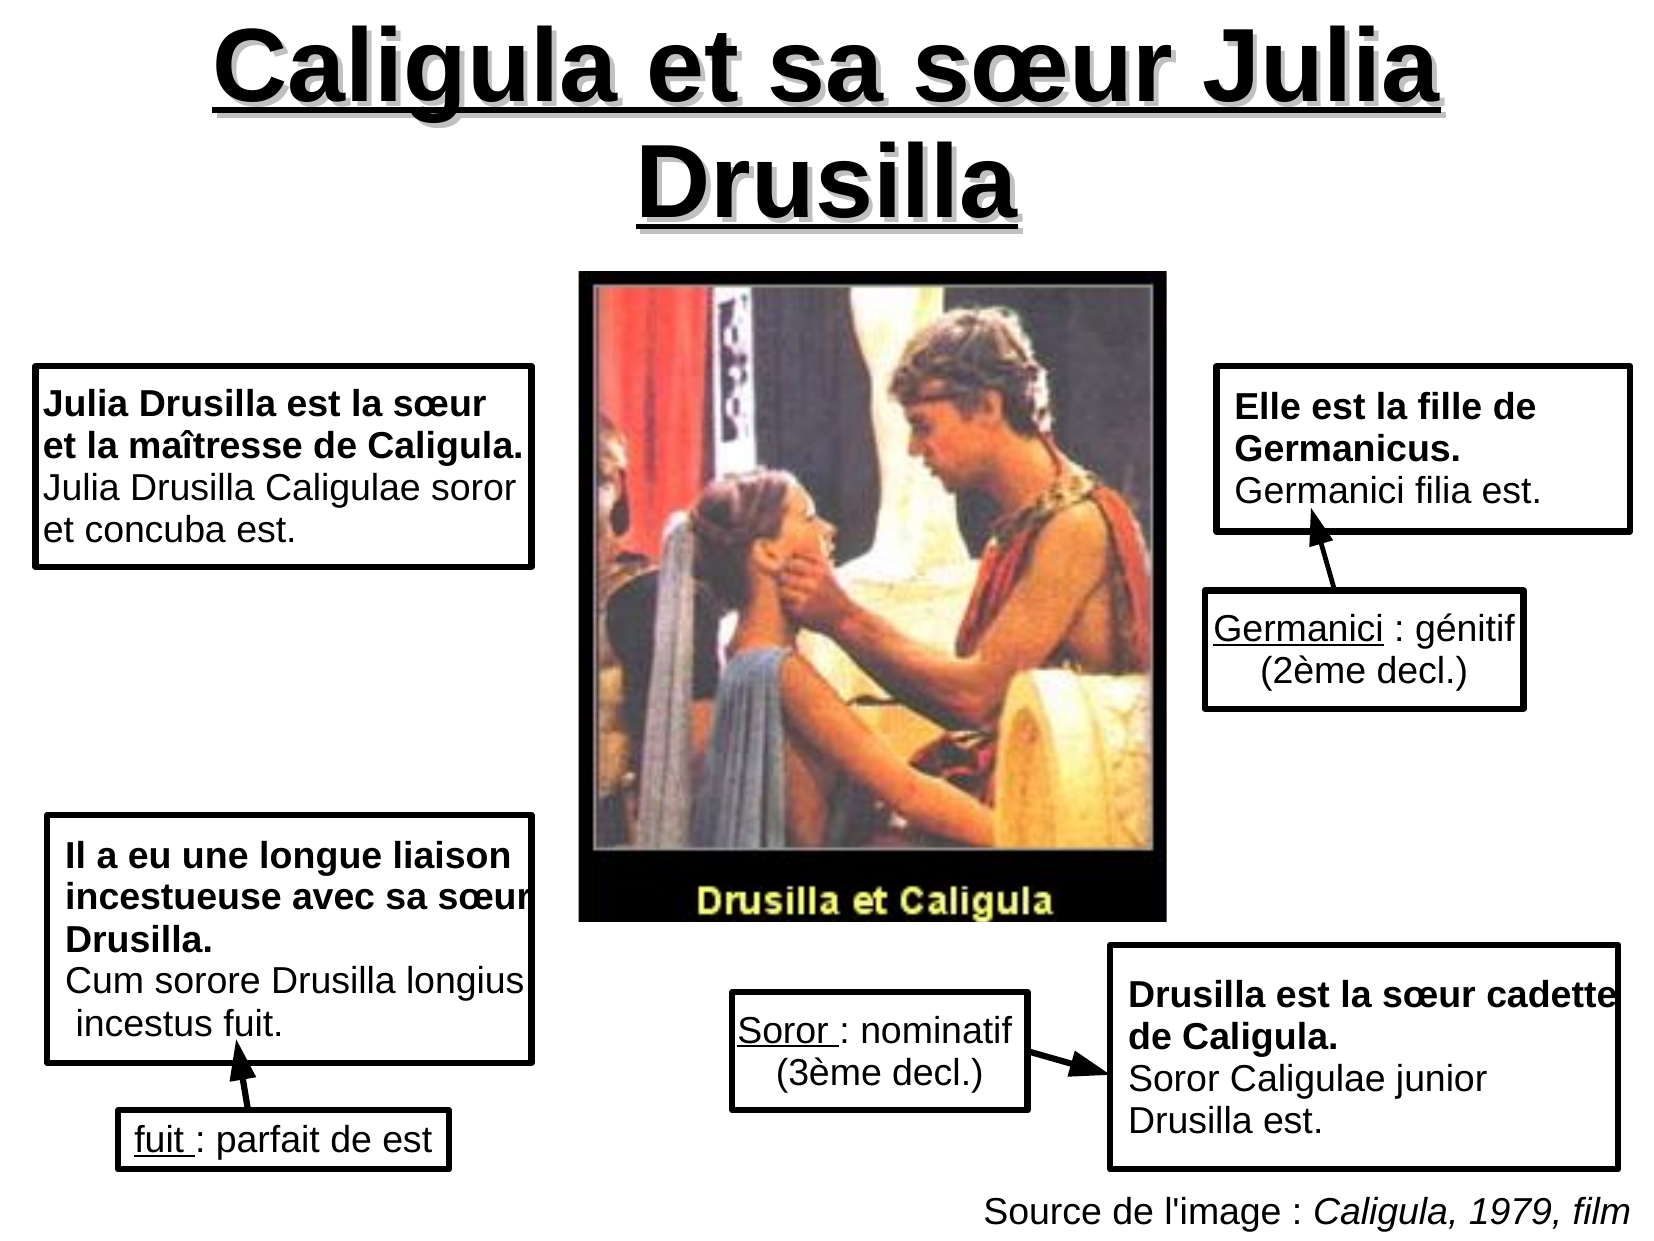

Caligula et sa sœur Julia Drusilla
Julia Drusilla est la sœur
et la maîtresse de Caligula.
Julia Drusilla Caligulae soror
et concuba est.
Elle est la fille de
Germanicus.
Germanici filia est.
Germanici : génitif
(2ème decl.)
Il a eu une longue liaison
incestueuse avec sa sœur
Drusilla.
Cum sorore Drusilla longius
 incestus fuit.
Drusilla est la sœur cadette
de Caligula.
Soror Caligulae junior
Drusilla est.
Soror : nominatif
(3ème decl.)
fuit : parfait de est
Source de l'image : Caligula, 1979, film